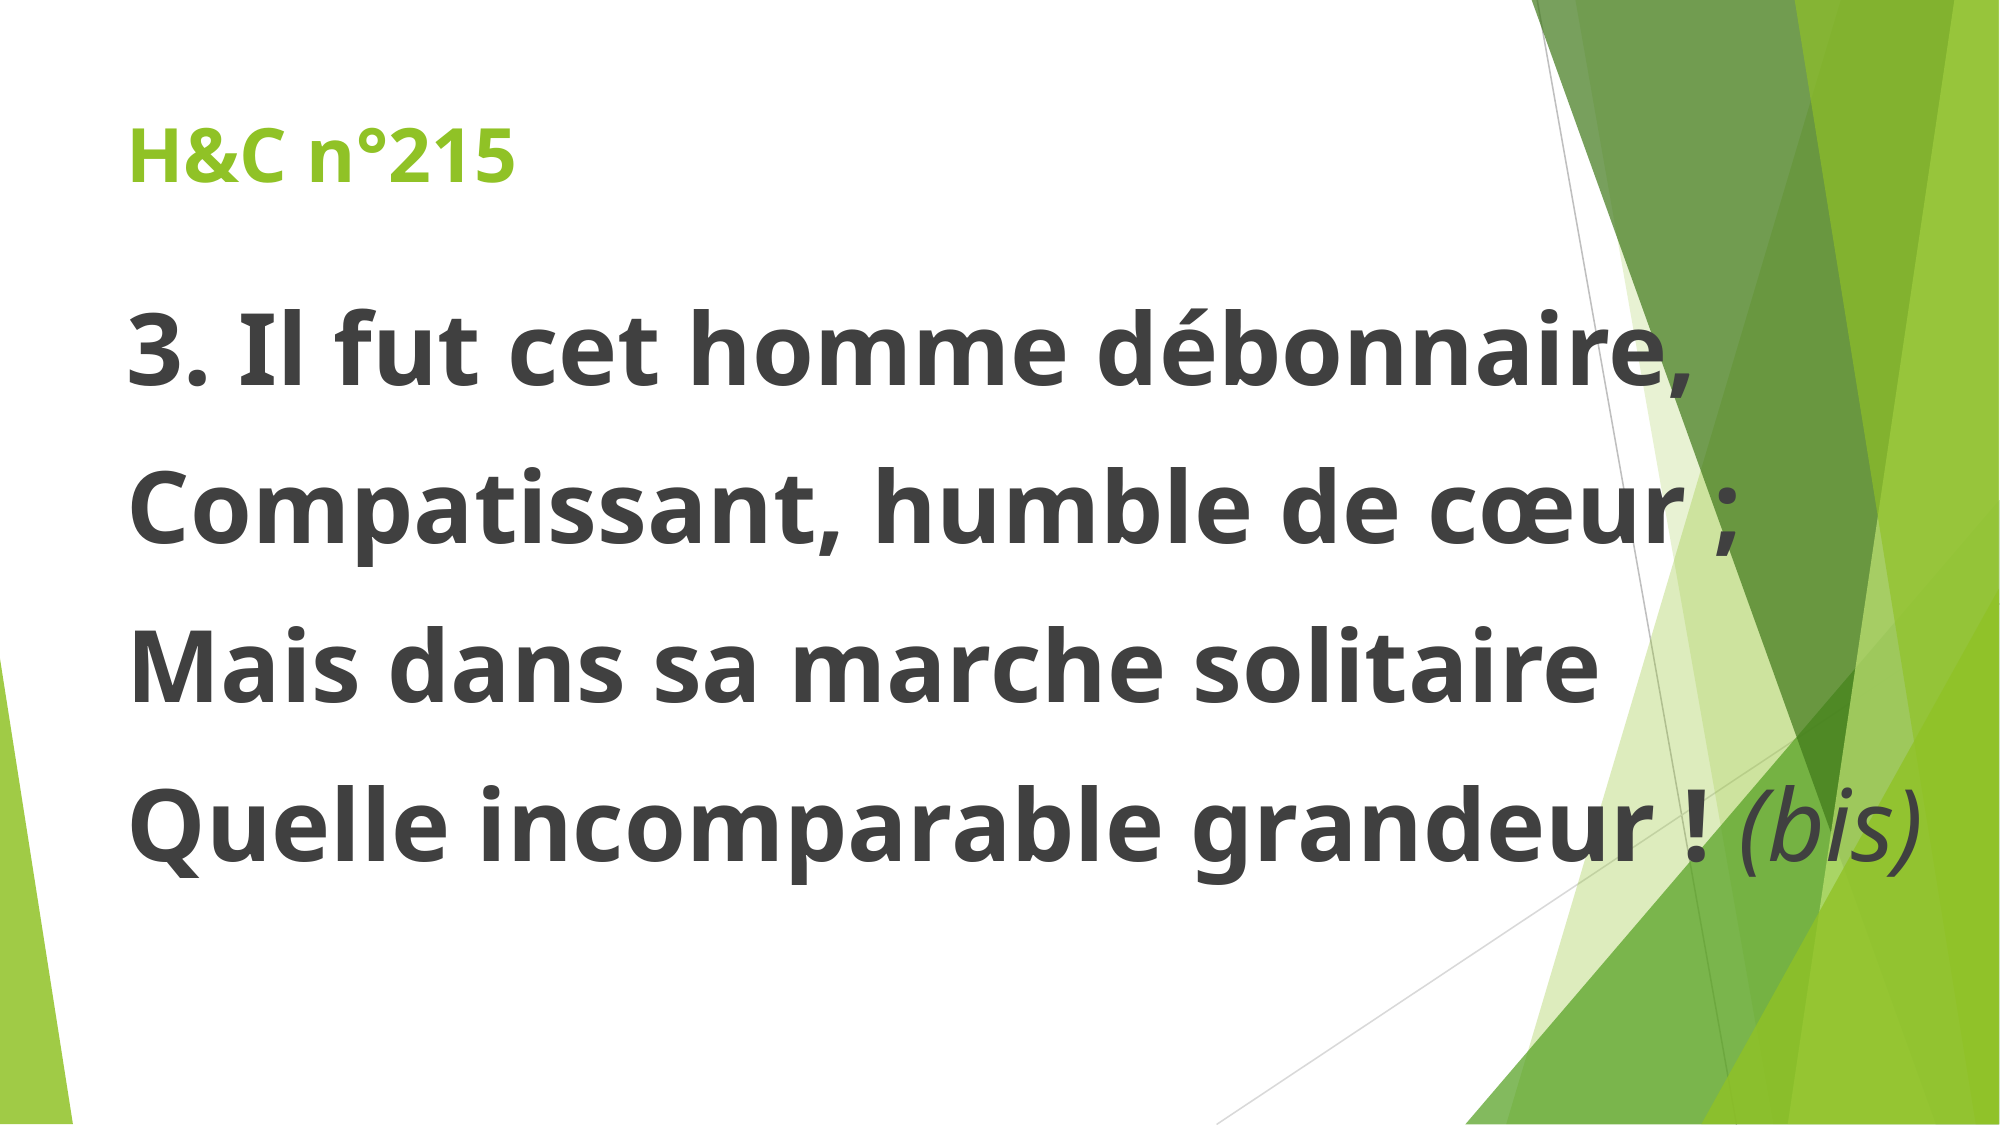

H&C n°215
3. Il fut cet homme débonnaire,
Compatissant, humble de cœur ;
Mais dans sa marche solitaire
Quelle incomparable grandeur ! (bis)